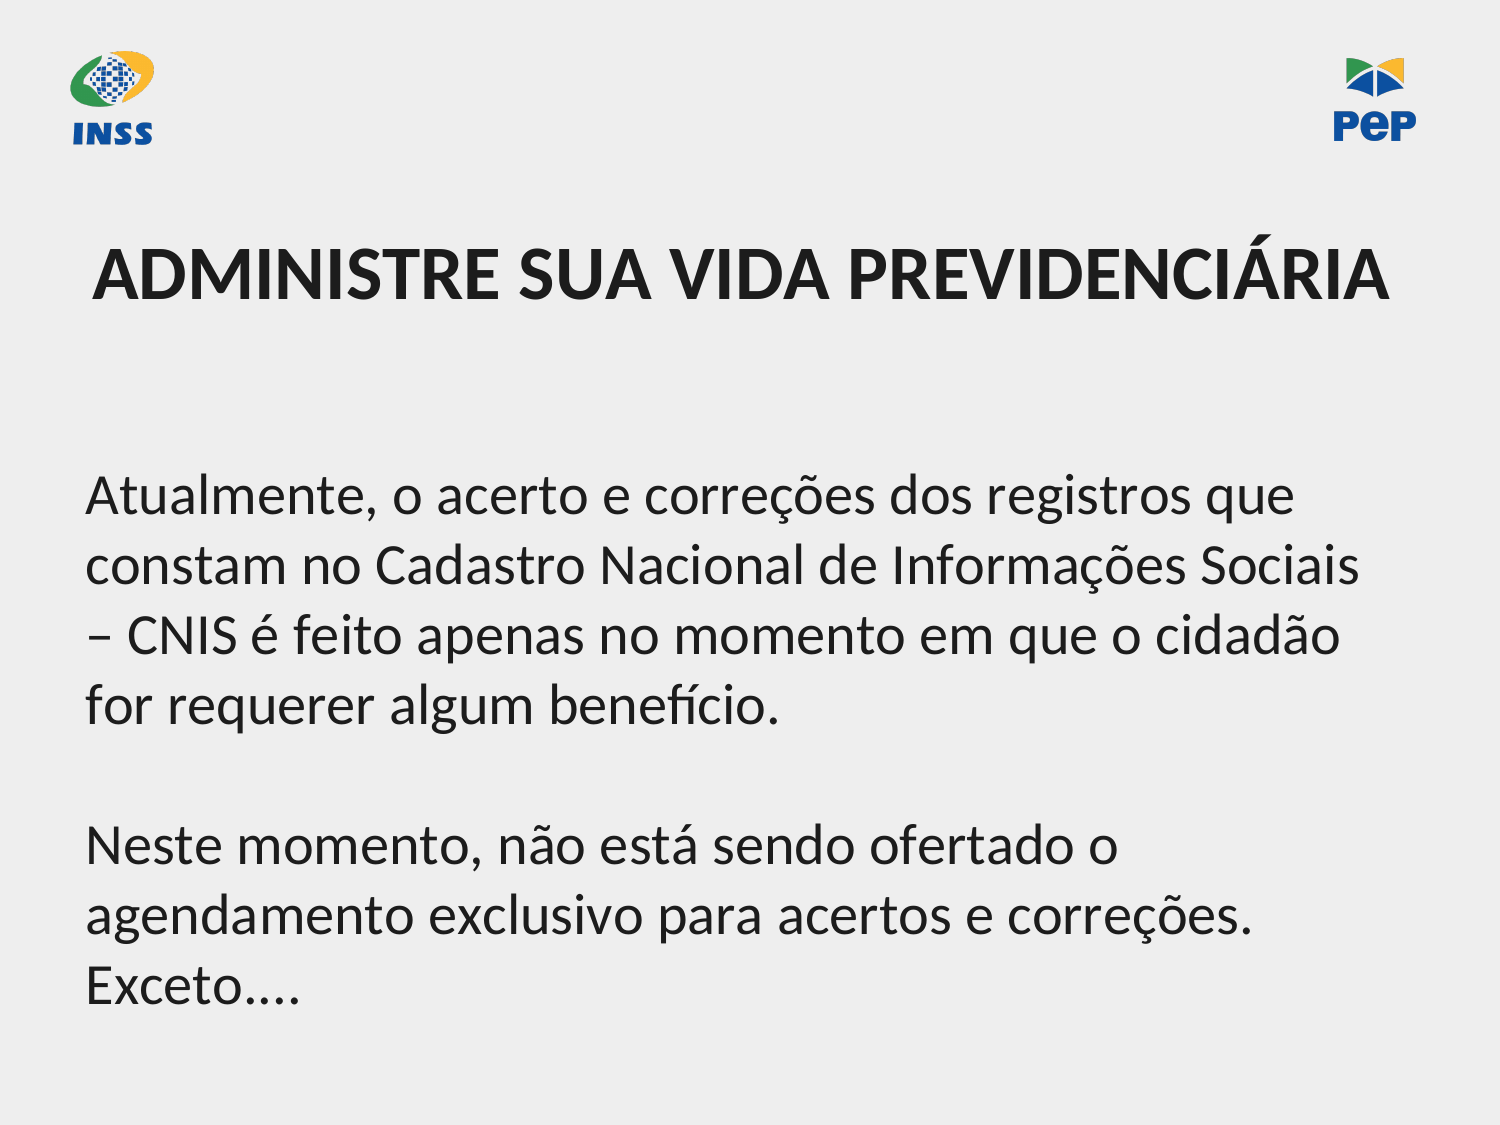

# ADMINISTRE SUA VIDA PREVIDENCIÁRIA
Atualmente, o acerto e correções dos registros que constam no Cadastro Nacional de Informações Sociais – CNIS é feito apenas no momento em que o cidadão for requerer algum benefício.
Neste momento, não está sendo ofertado o agendamento exclusivo para acertos e correções.
Exceto....